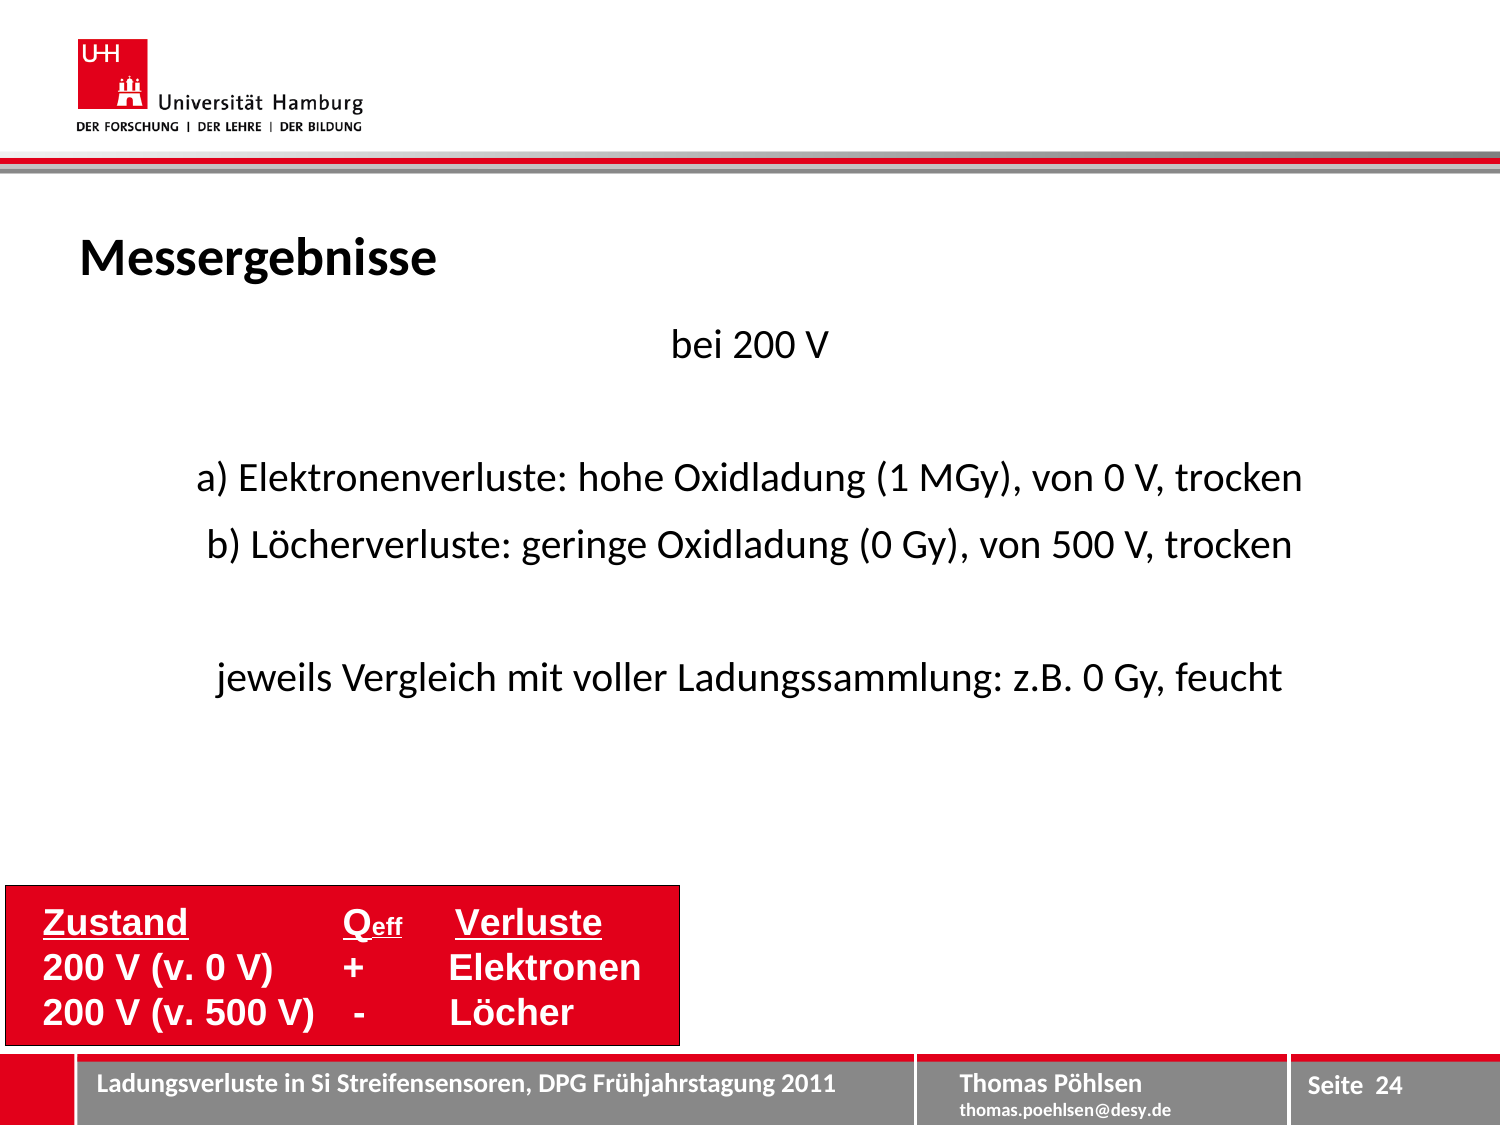

# Messergebnisse
bei 200 V
a) Elektronenverluste: hohe Oxidladung (1 MGy), von 0 V, trocken
b) Löcherverluste: geringe Oxidladung (0 Gy), von 500 V, trocken
jeweils Vergleich mit voller Ladungssammlung: z.B. 0 Gy, feucht
Zustand		Qeff Verluste
200 V (v. 0 V)	+ Elektronen
200 V (v. 500 V)	 - Löcher